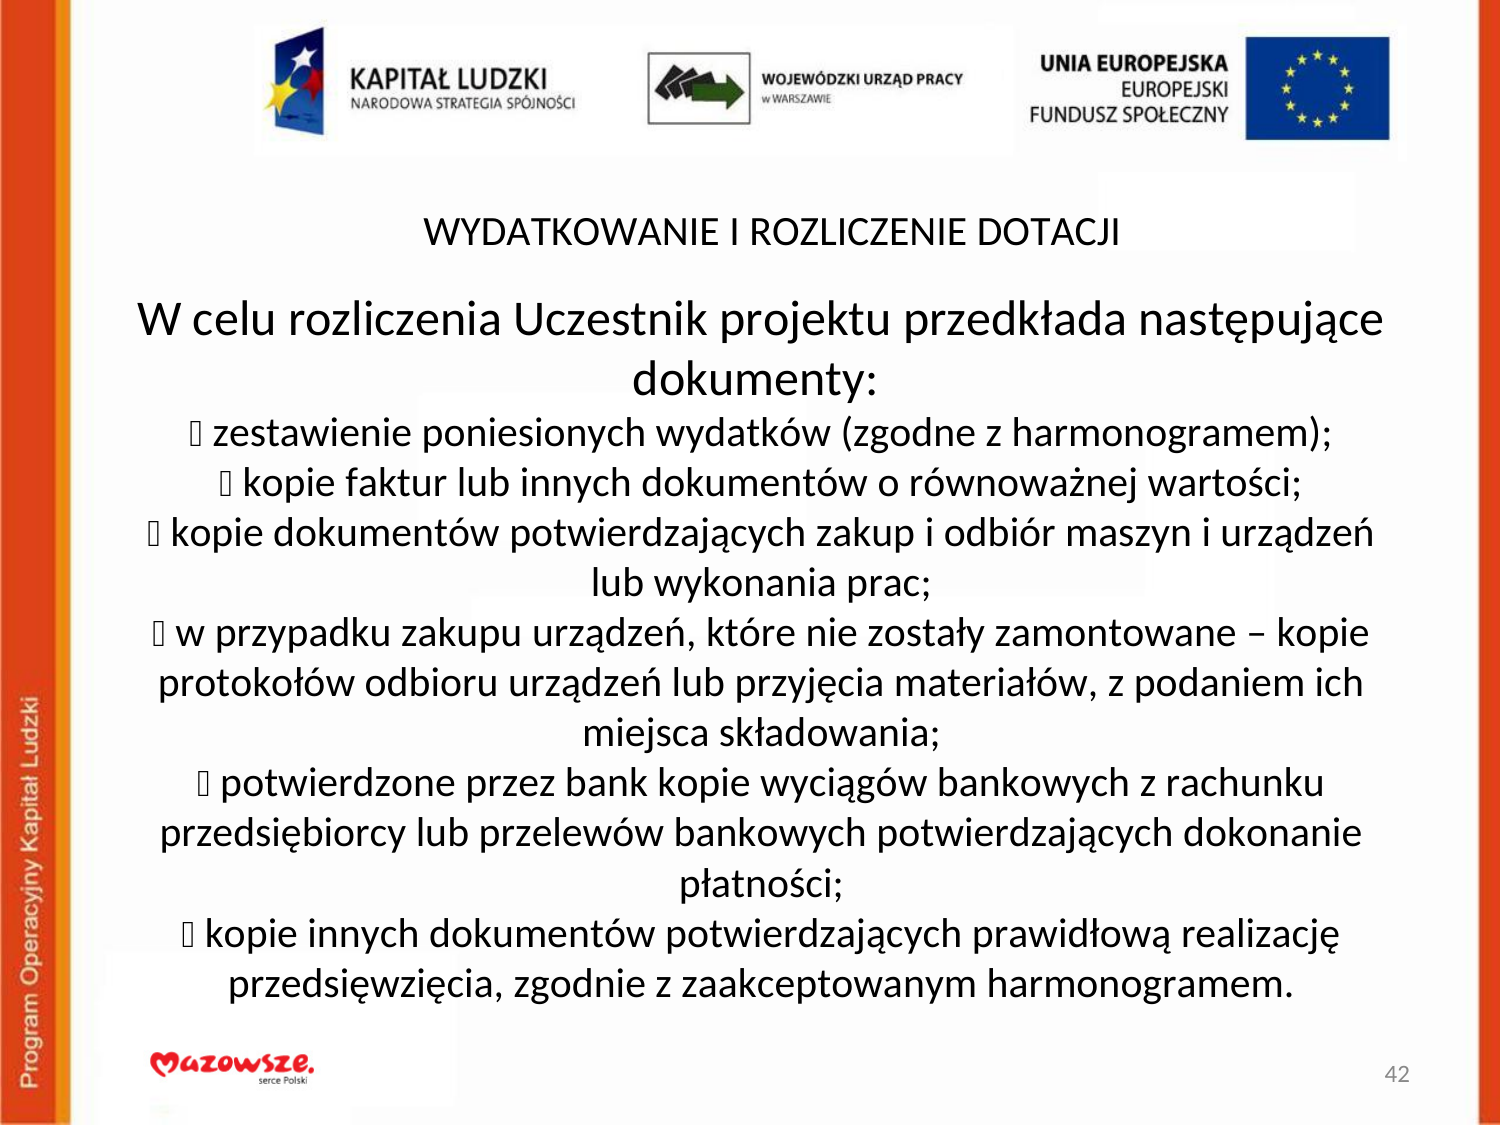

WYDATKOWANIE I ROZLICZENIE DOTACJI
# W celu rozliczenia Uczestnik projektu przedkłada następujące dokumenty: zestawienie poniesionych wydatków (zgodne z harmonogramem); kopie faktur lub innych dokumentów o równoważnej wartości; kopie dokumentów potwierdzających zakup i odbiór maszyn i urządzeń lub wykonania prac; w przypadku zakupu urządzeń, które nie zostały zamontowane – kopie protokołów odbioru urządzeń lub przyjęcia materiałów, z podaniem ich miejsca składowania; potwierdzone przez bank kopie wyciągów bankowych z rachunku przedsiębiorcy lub przelewów bankowych potwierdzających dokonanie płatności; kopie innych dokumentów potwierdzających prawidłową realizację przedsięwzięcia, zgodnie z zaakceptowanym harmonogramem.